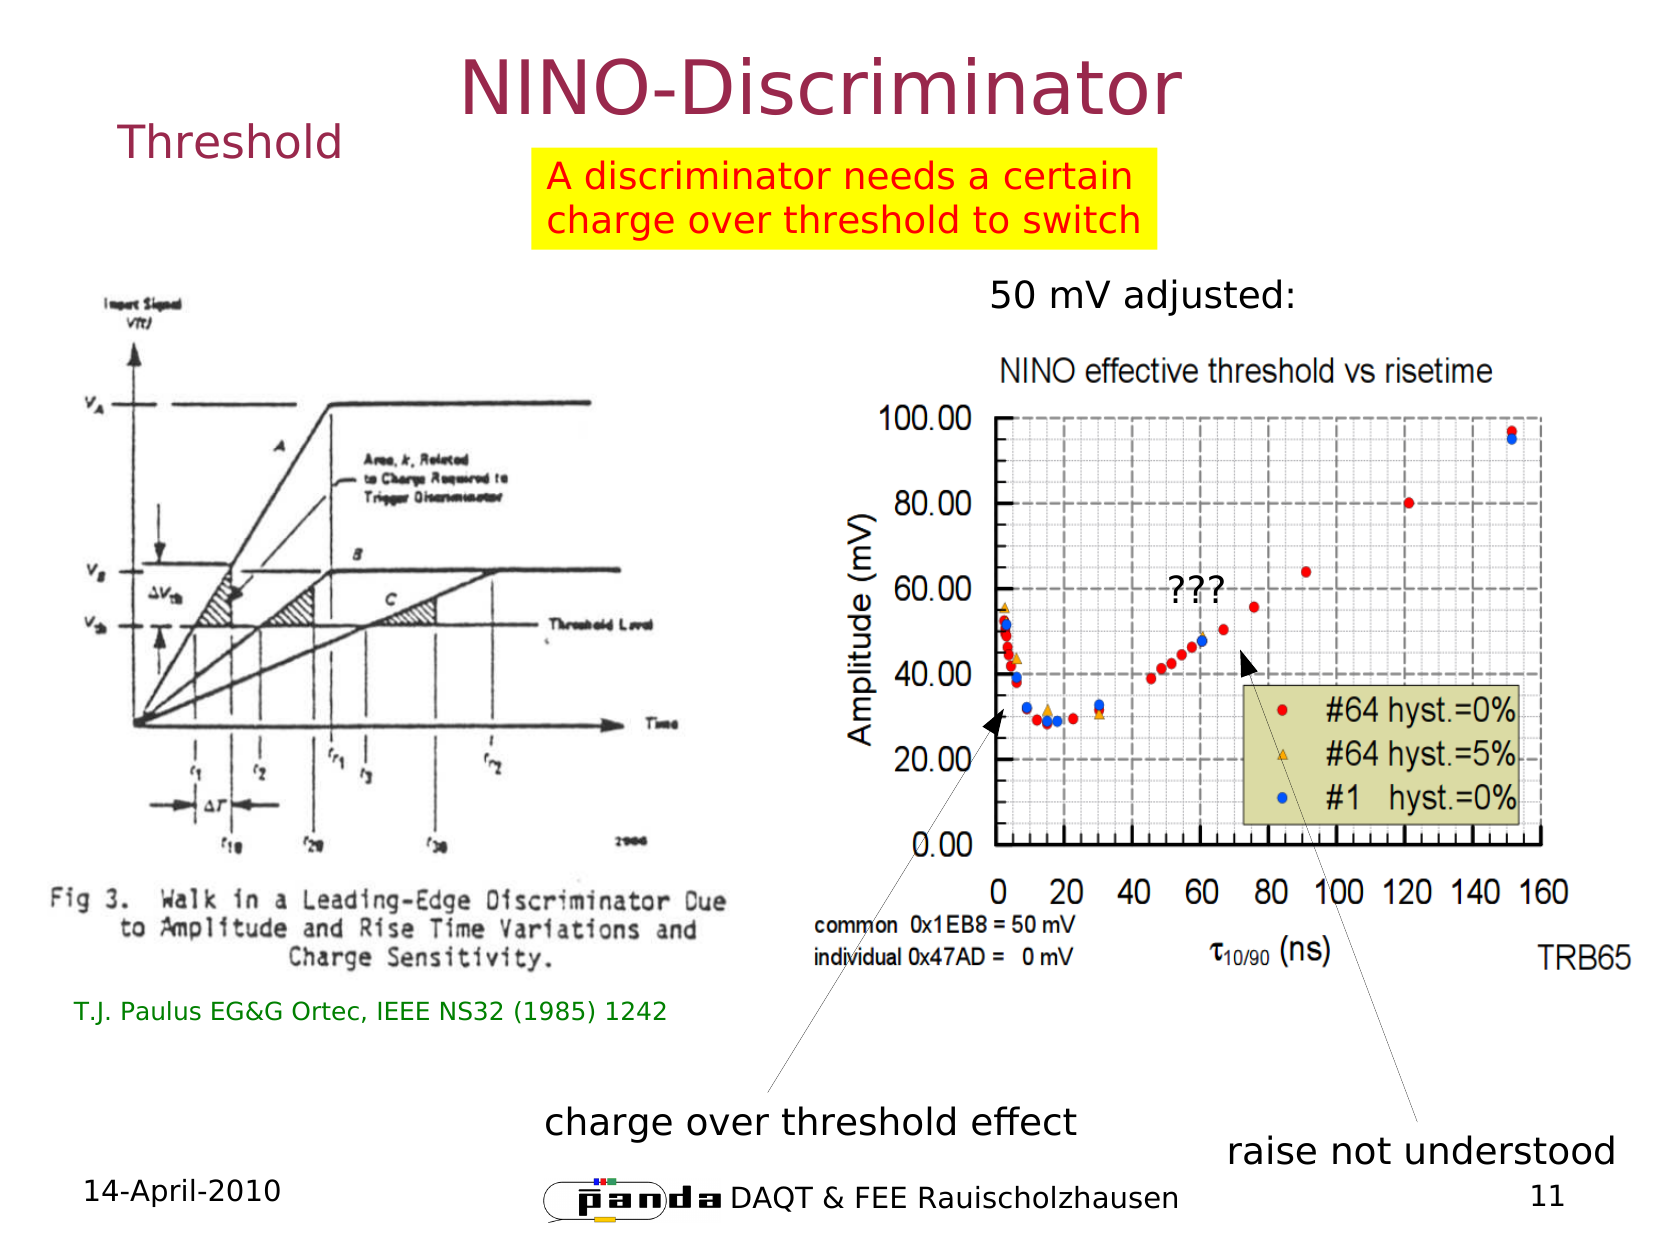

# NINO-Discriminator
Threshold
A discriminator needs a certain
charge over threshold to switch
50 mV adjusted:
???
T.J. Paulus EG&G Ortec, IEEE NS32 (1985) 1242
charge over threshold effect
raise not understood
14-April-2010
11
DAQT & FEE Rauischolzhausen